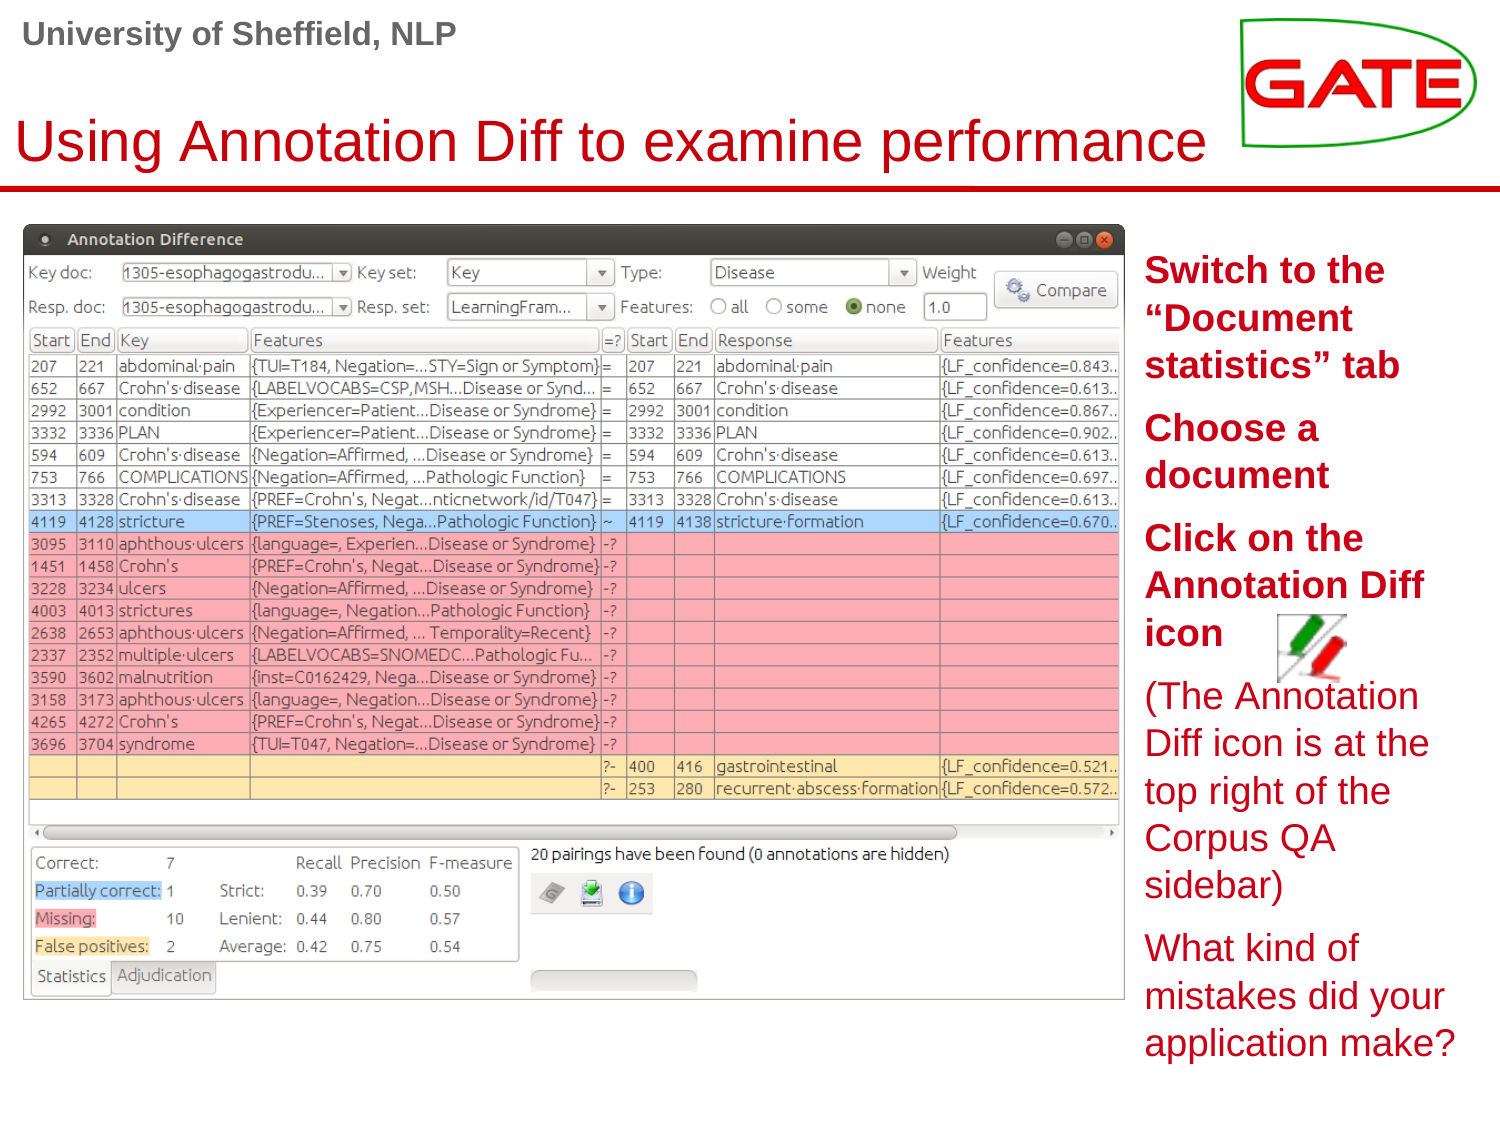

# Using Annotation Diff to examine performance
Switch to the “Document statistics” tab
Choose a document
Click on the Annotation Diff icon
(The Annotation Diff icon is at the top right of the Corpus QA sidebar)
What kind of mistakes did your application make?